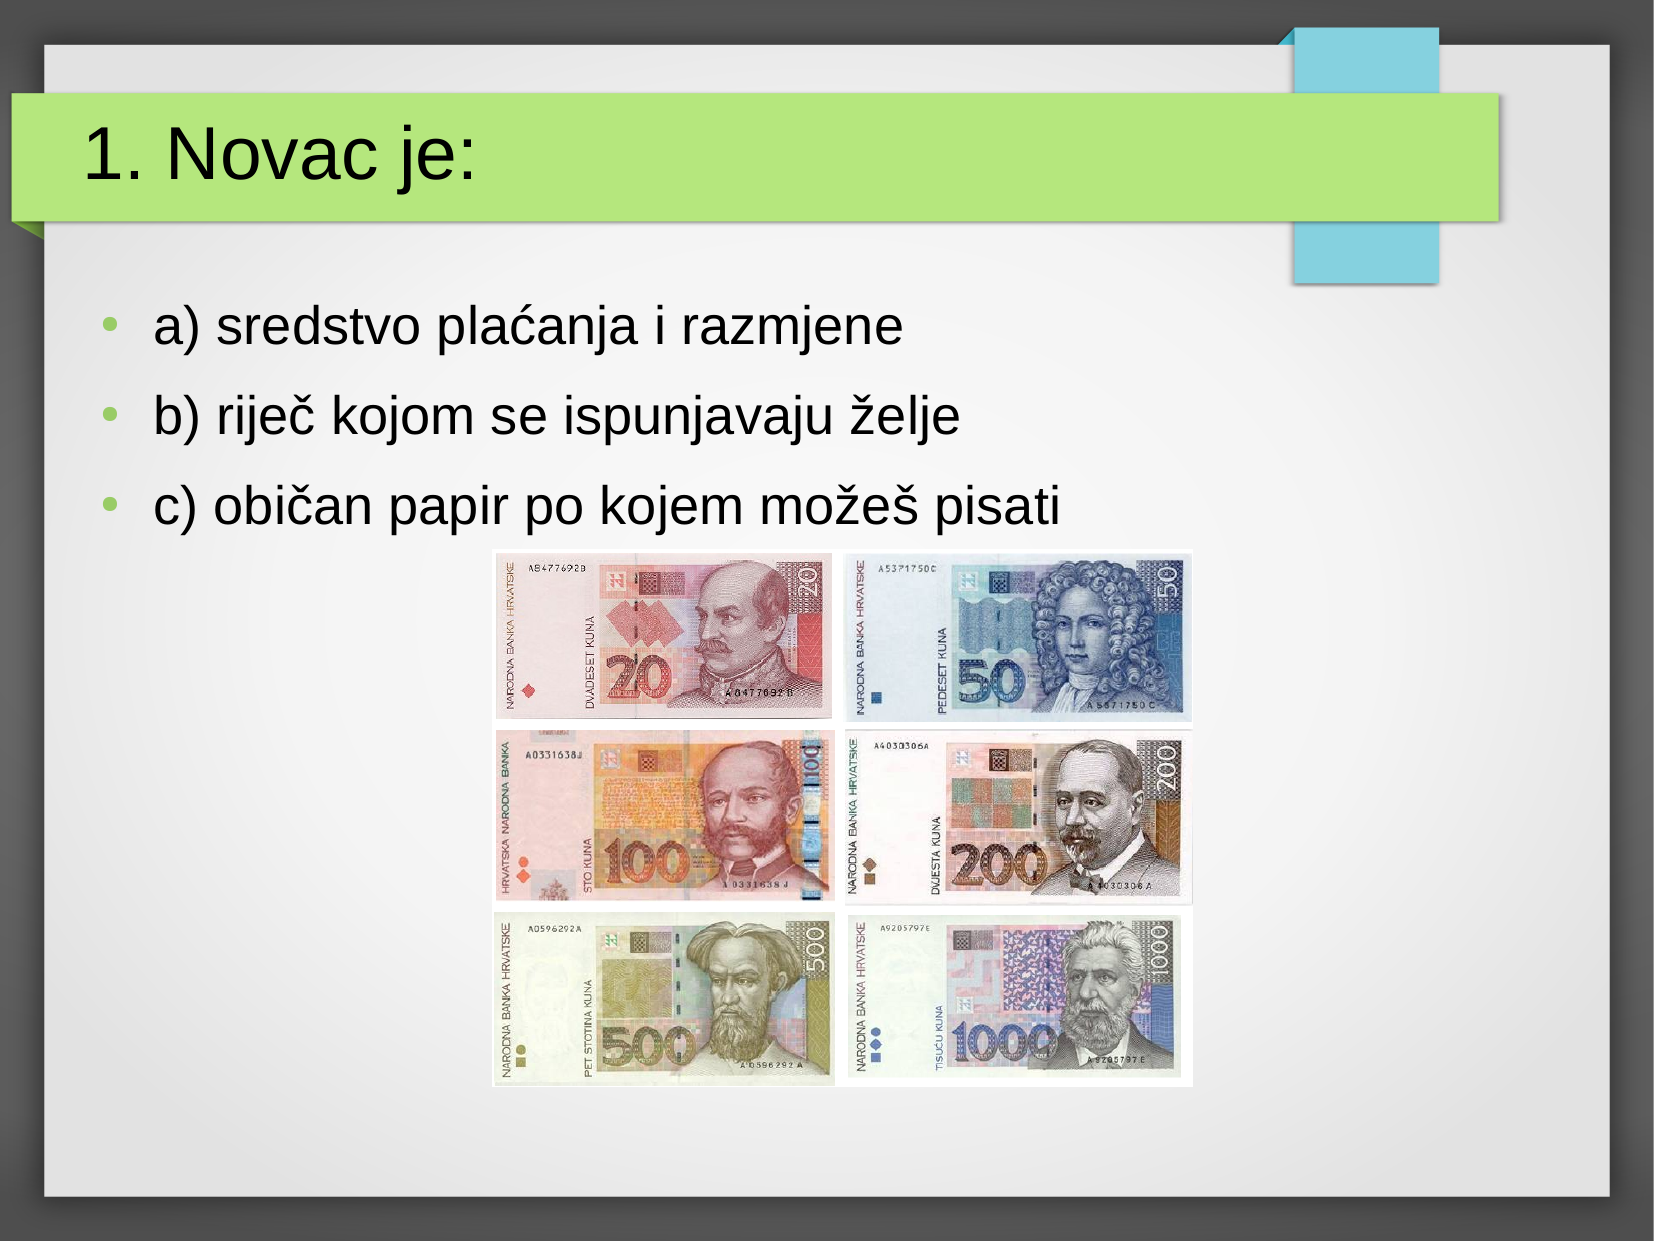

# 1. Novac je:
a) sredstvo plaćanja i razmjene
b) riječ kojom se ispunjavaju želje
c) običan papir po kojem možeš pisati